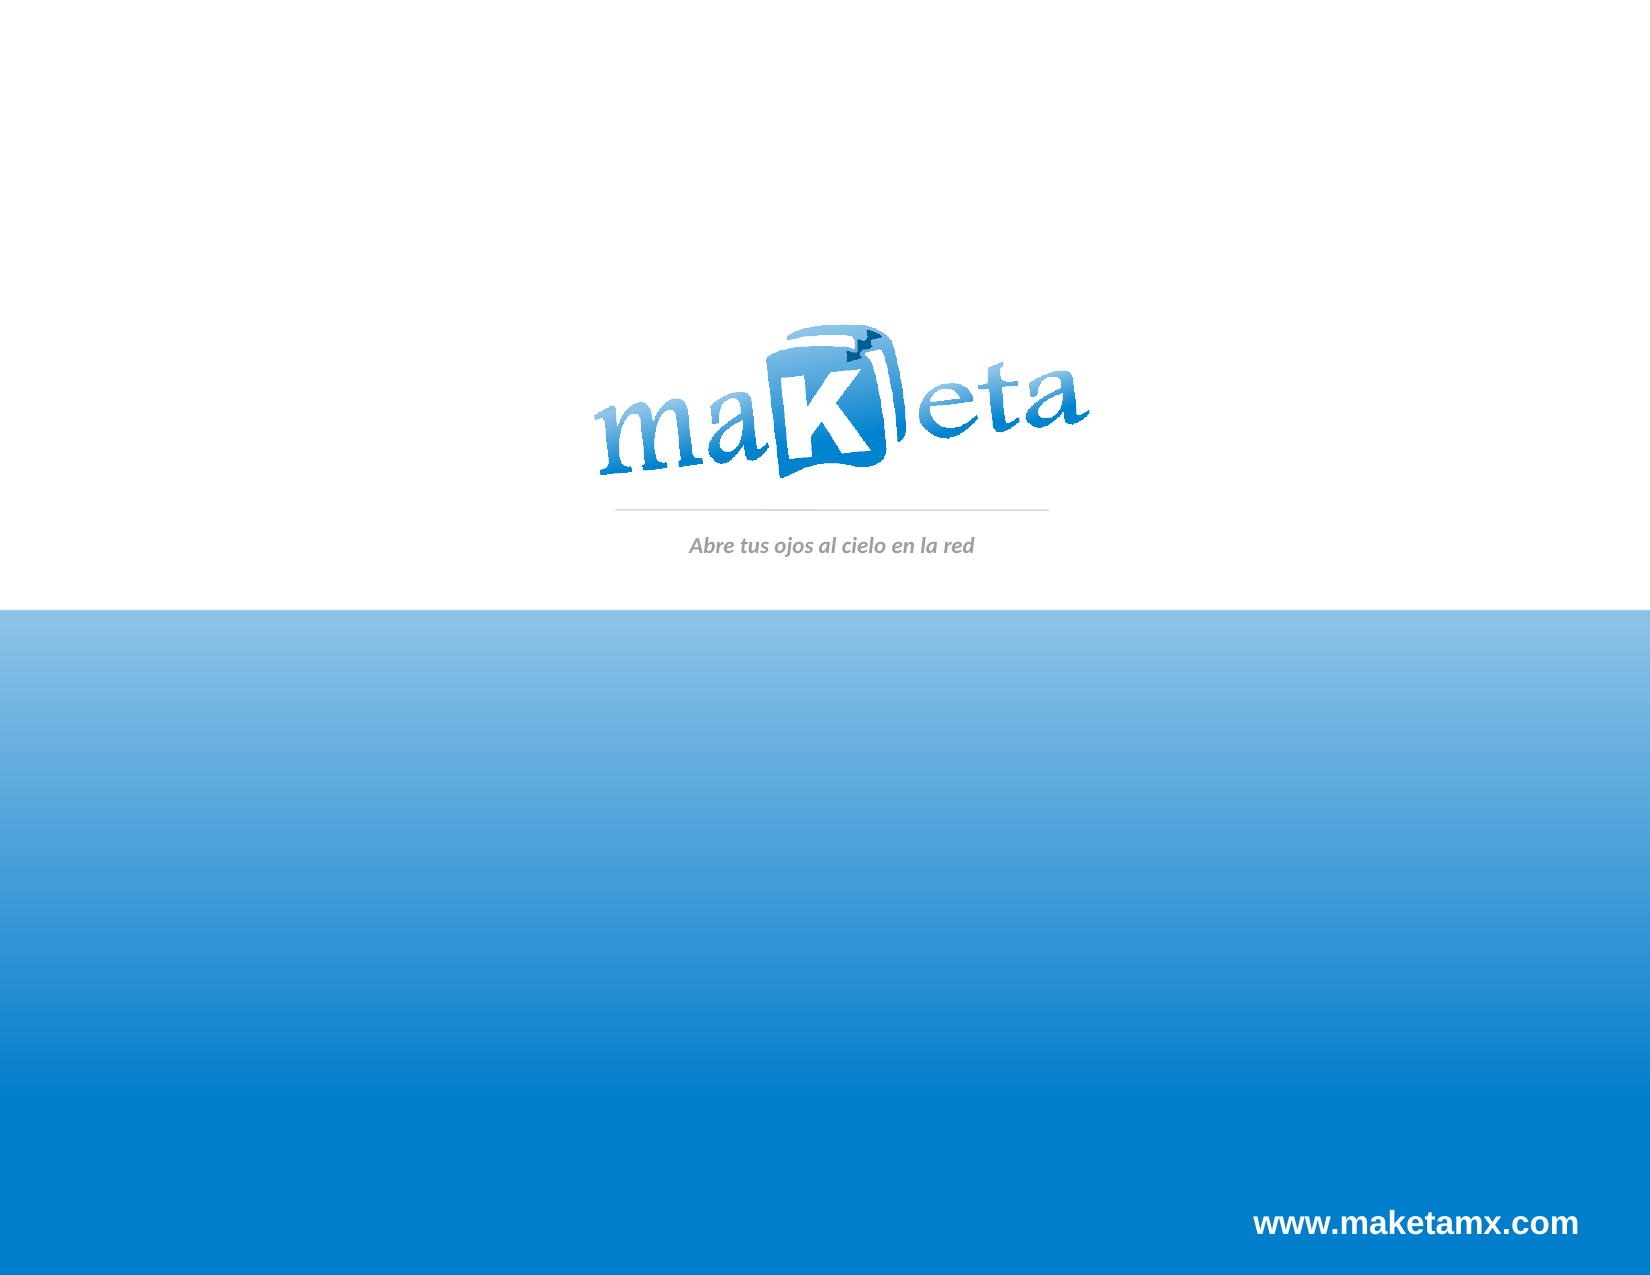

Abre tus ojos al cielo en la red
www.maketamx.com